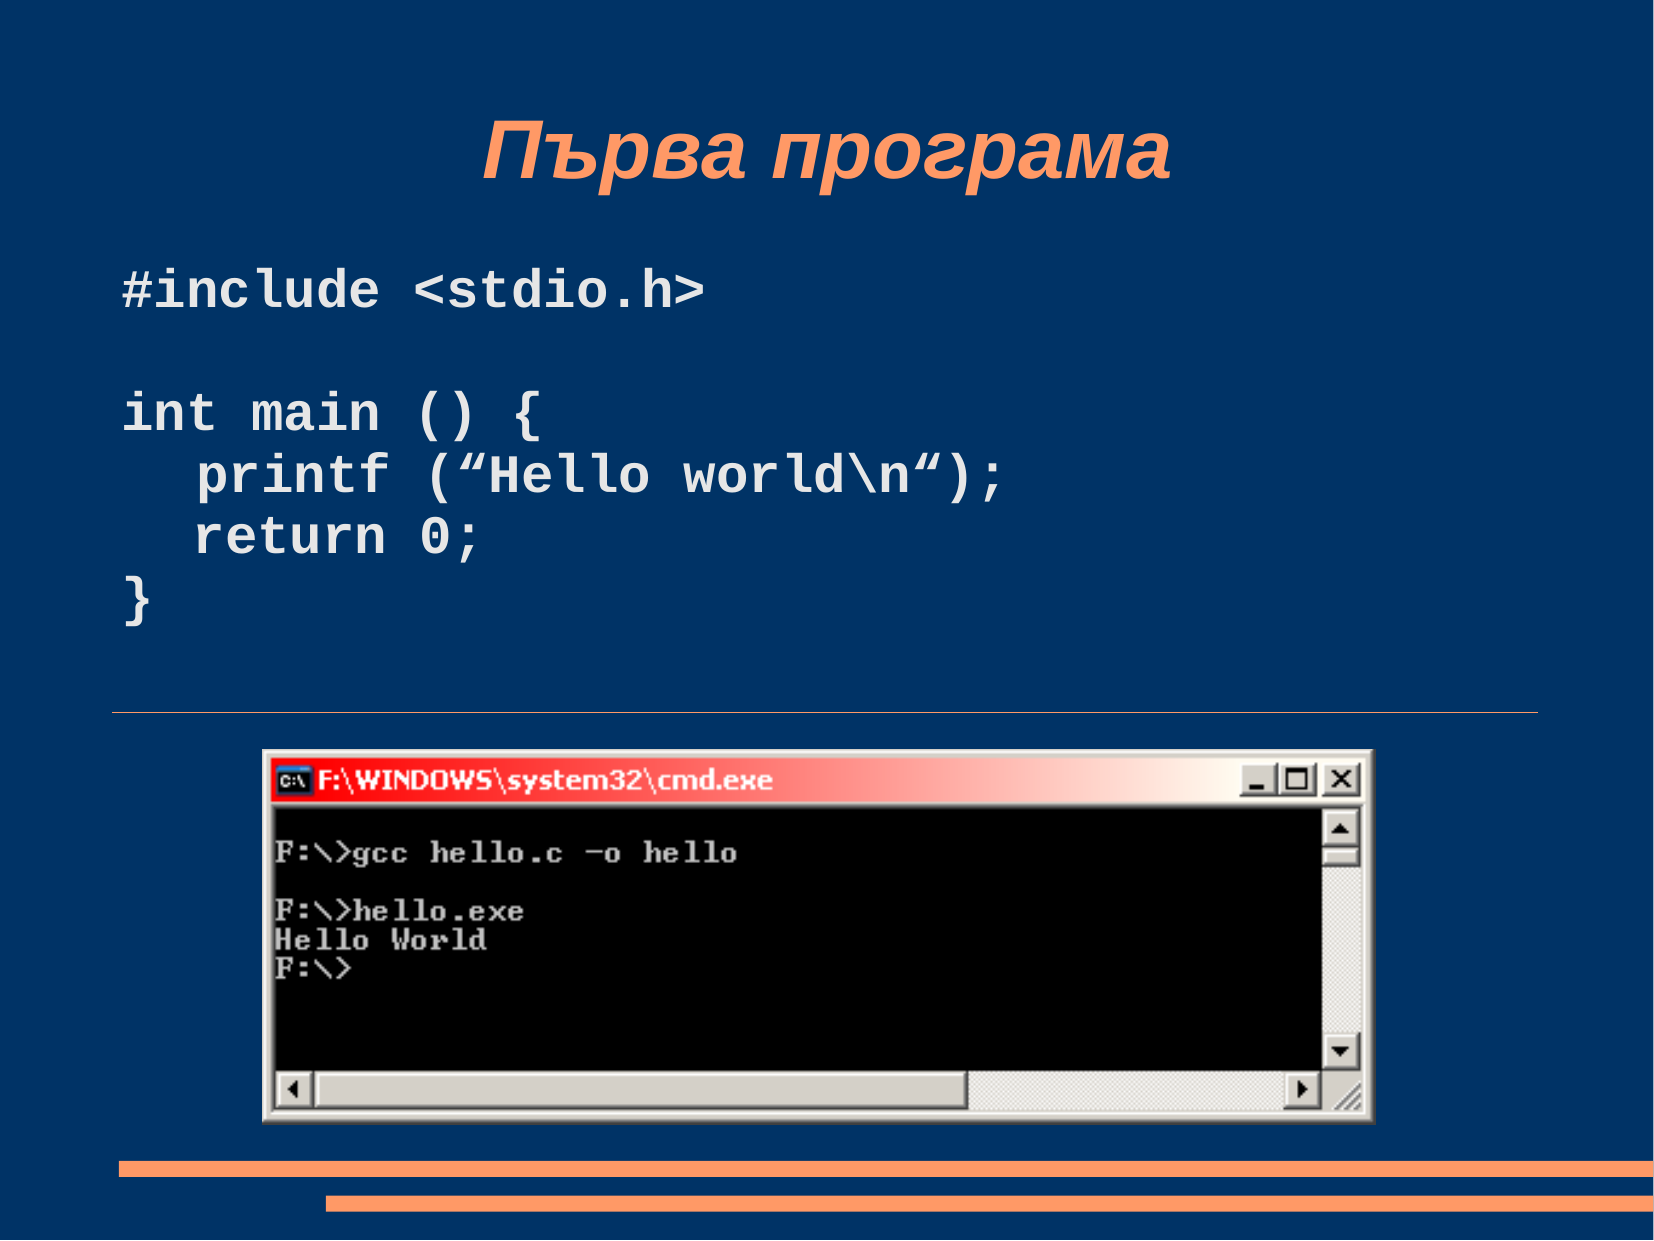

# Първа програма
#include <stdio.h>
int main () { 	printf (“Hello world\n“);
return 0;
}